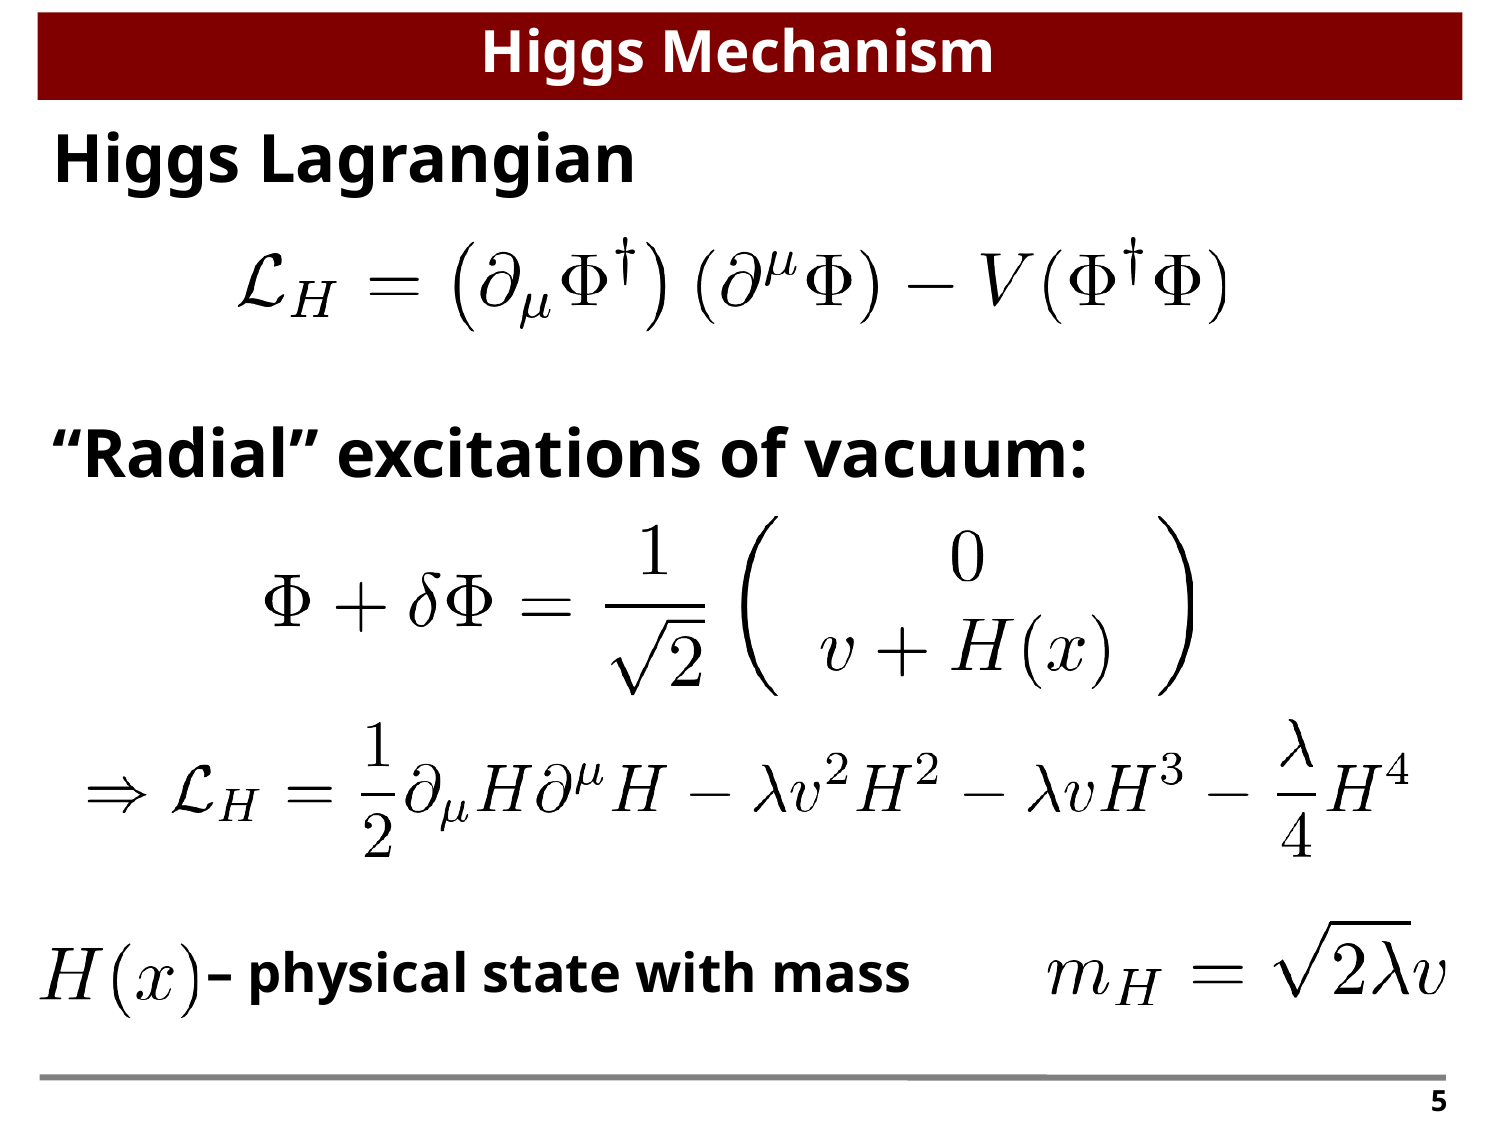

# Higgs Mechanism
Higgs Lagrangian
“Radial” excitations of vacuum:
 – physical state with mass